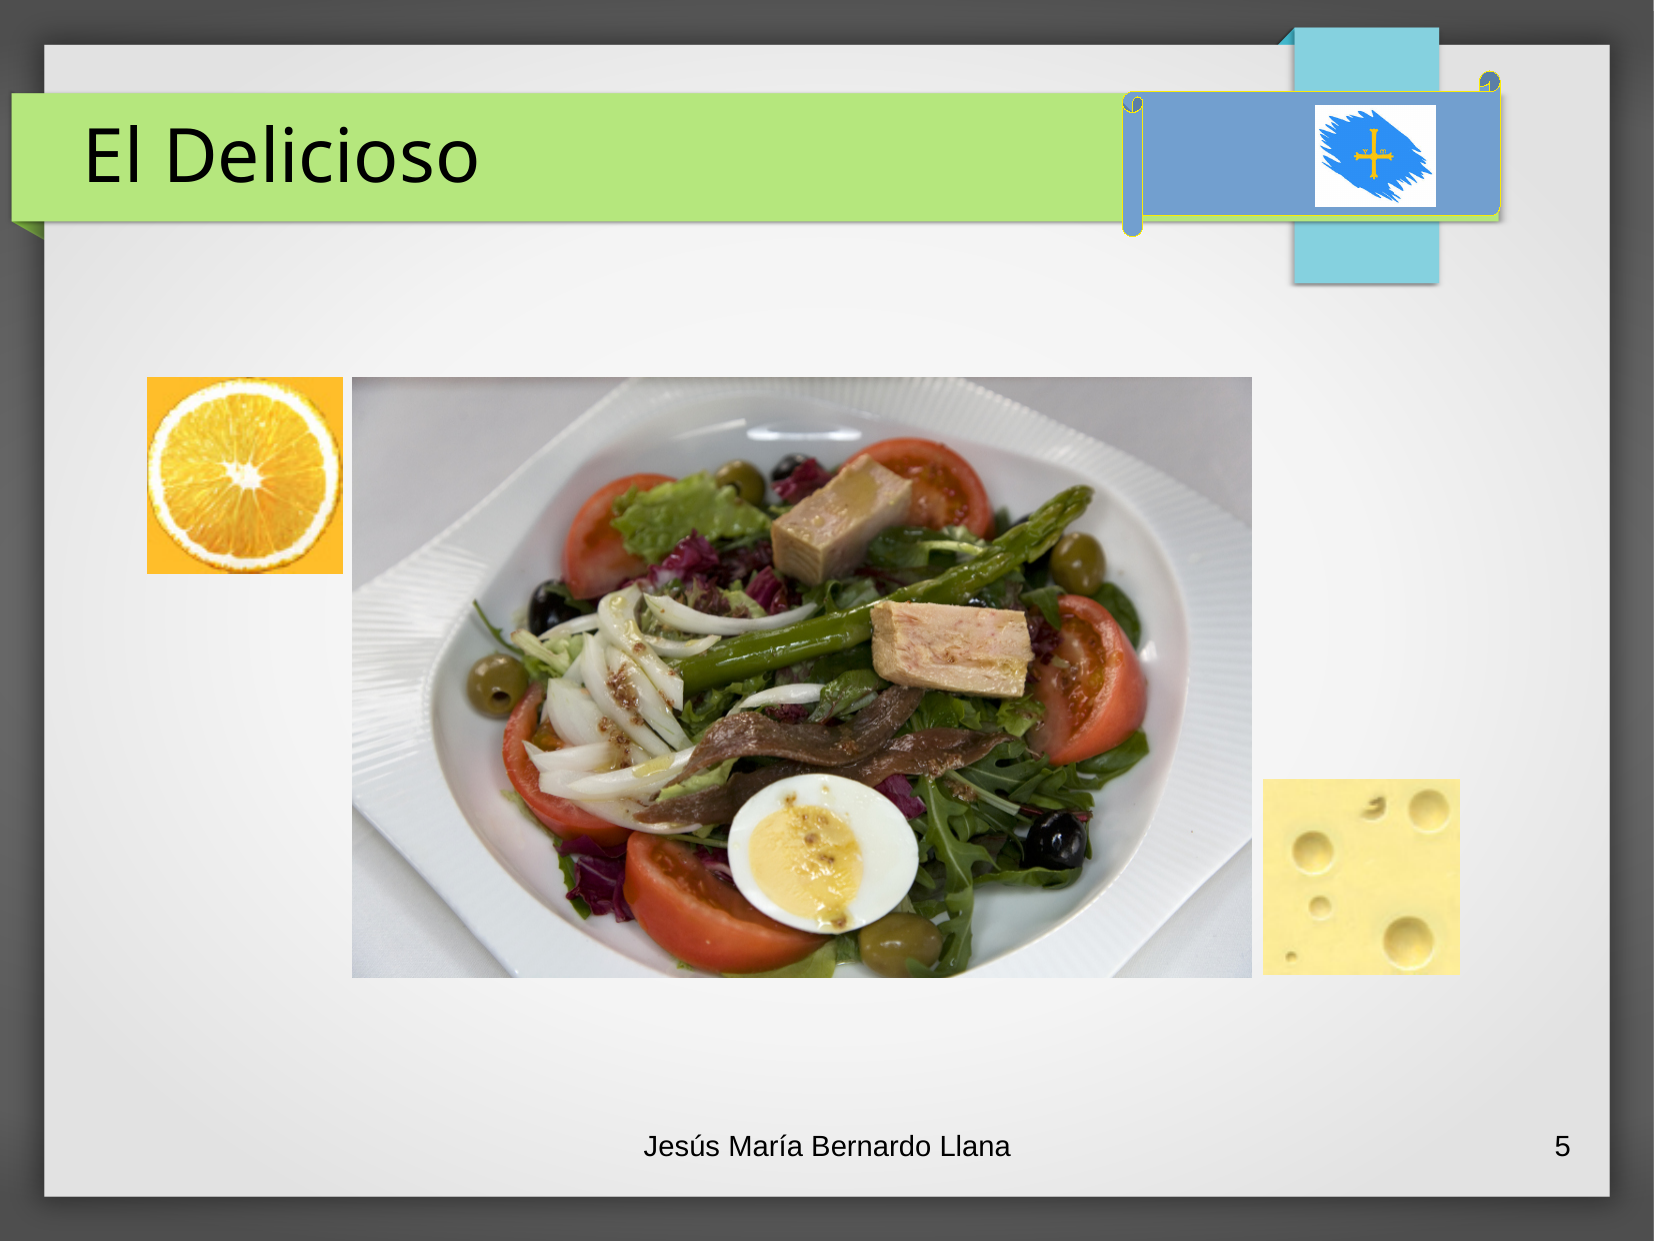

# El Delicioso
Jesús María Bernardo Llana
5